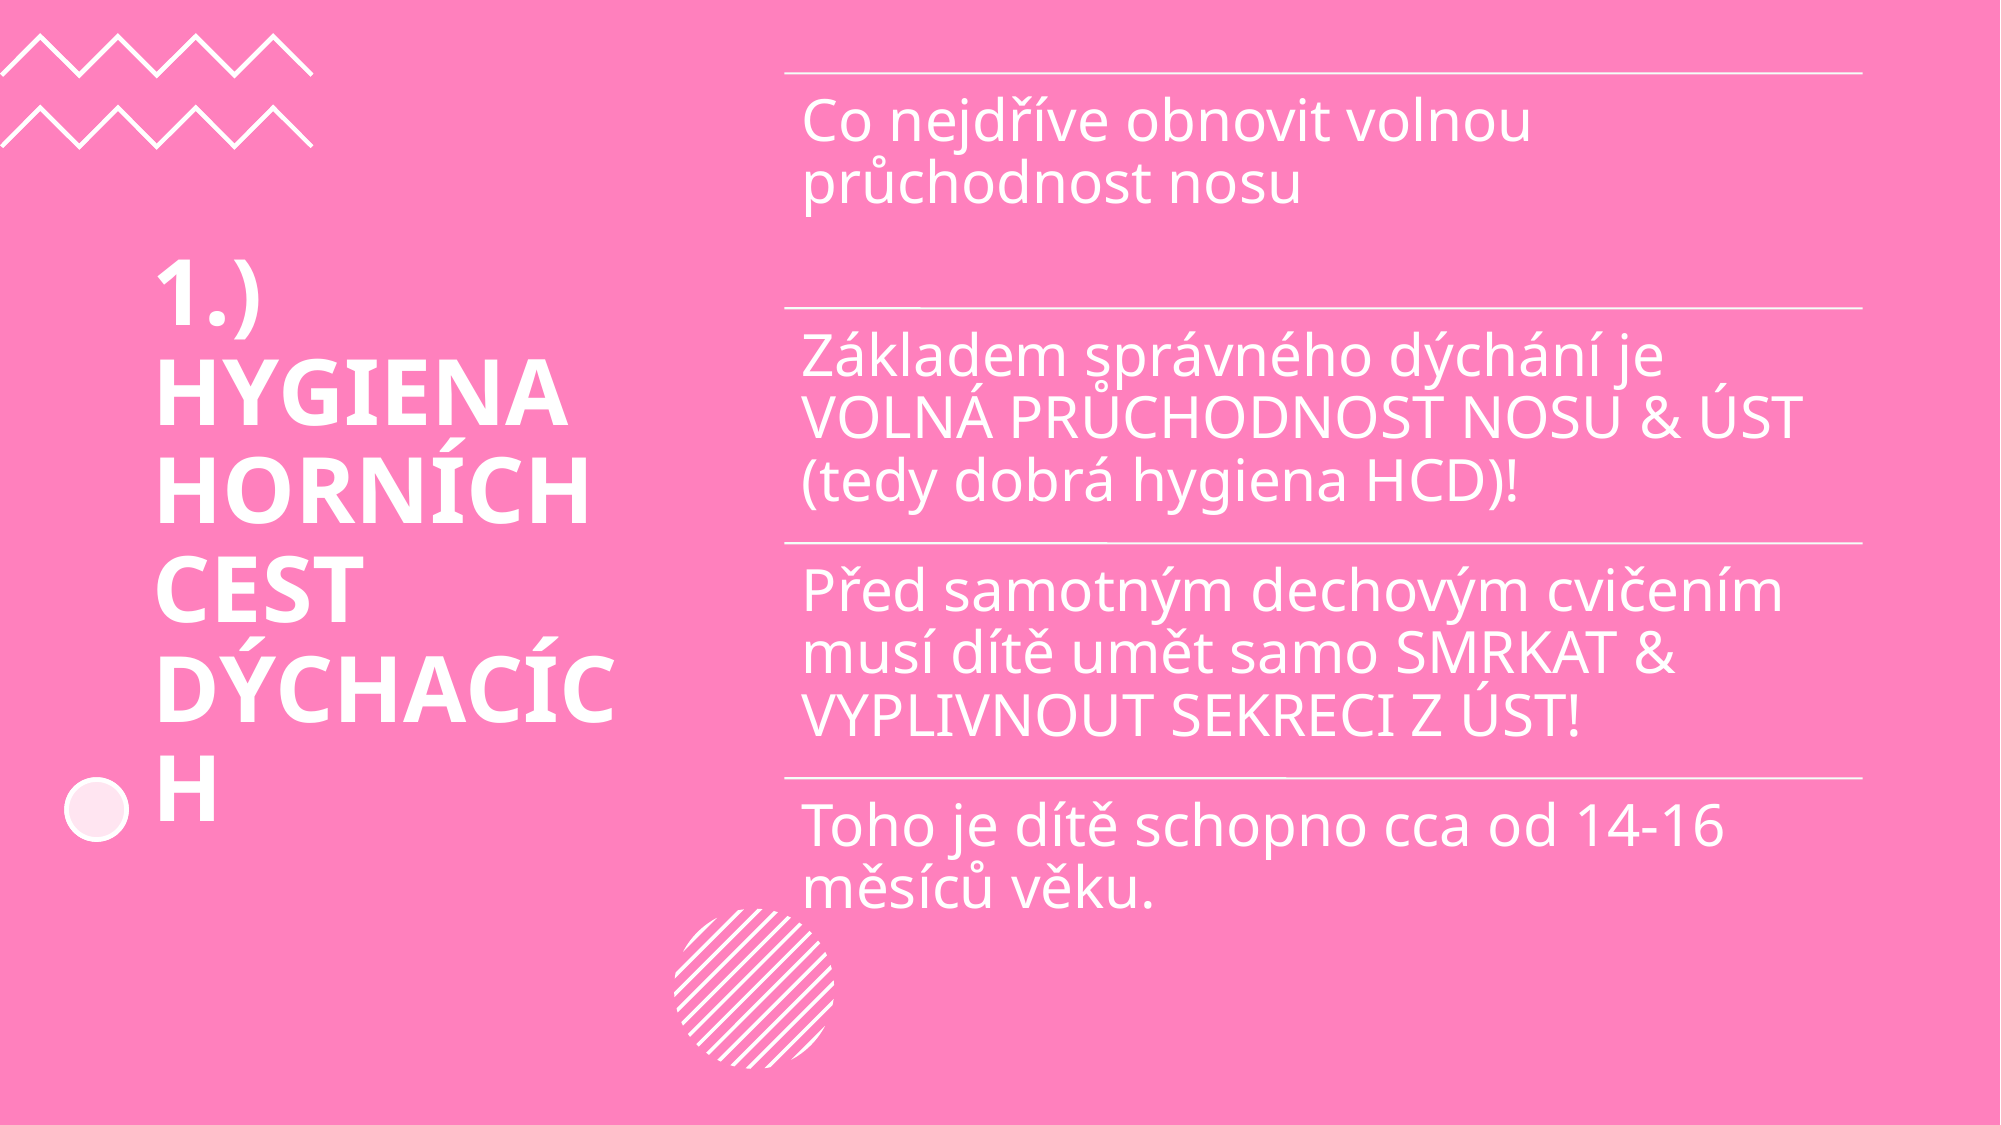

Co nejdříve obnovit volnou průchodnost nosu
Základem správného dýchání je VOLNÁ PRŮCHODNOST NOSU & ÚST (tedy dobrá hygiena HCD)!
Před samotným dechovým cvičením musí dítě umět samo SMRKAT & VYPLIVNOUT SEKRECI Z ÚST!
Toho je dítě schopno cca od 14-16 měsíců věku.
# 1.) HYGIENA HORNÍCH CEST DÝCHACÍCH